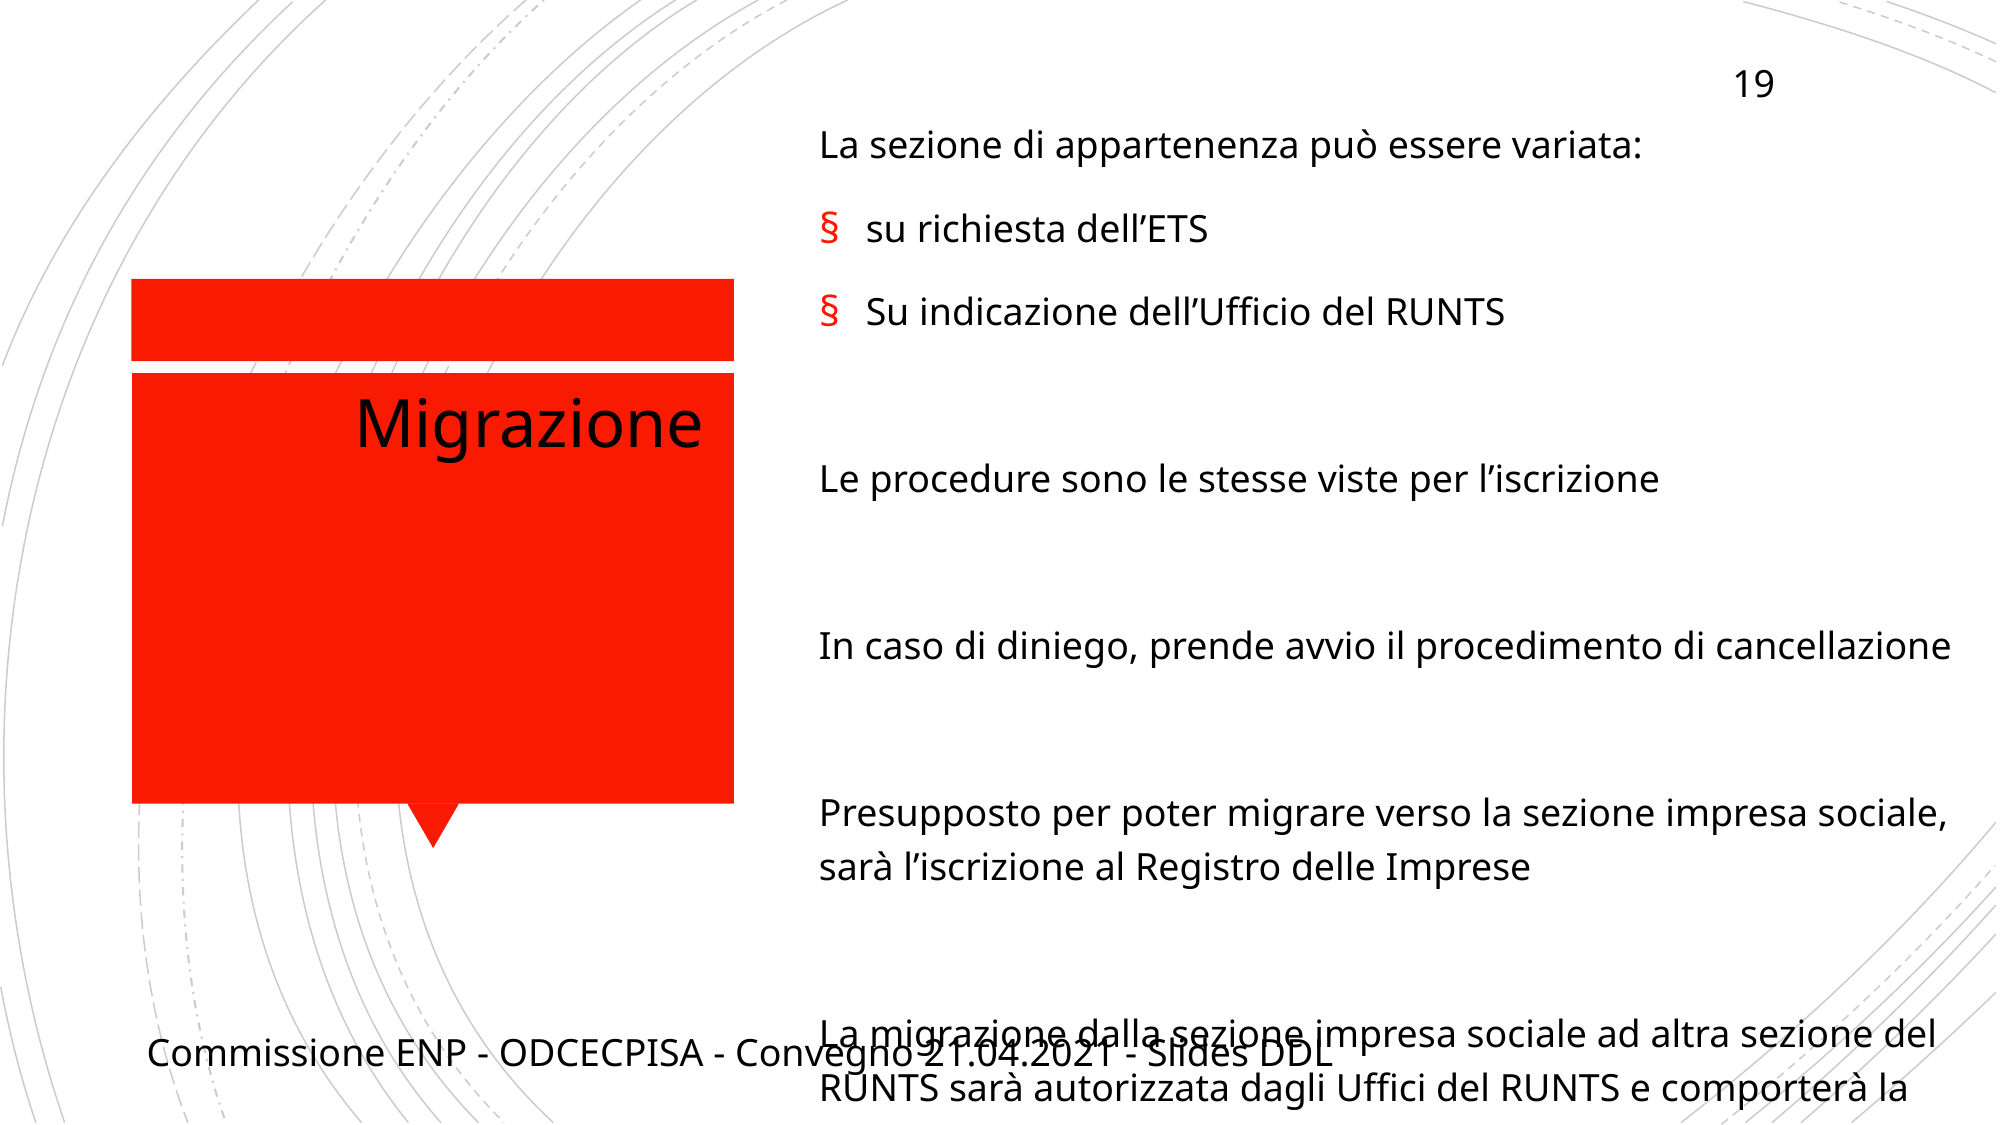

La sezione di appartenenza può essere variata:
su richiesta dell’ETS
Su indicazione dell’Ufficio del RUNTS
Le procedure sono le stesse viste per l’iscrizione
In caso di diniego, prende avvio il procedimento di cancellazione
Presupposto per poter migrare verso la sezione impresa sociale, sarà l’iscrizione al Registro delle Imprese
La migrazione dalla sezione impresa sociale ad altra sezione del RUNTS sarà autorizzata dagli Uffici del RUNTS e comporterà la cancellazione dal Registro Imprese.
# Migrazione
Commissione ENP - ODCECPISA - Convegno 21.04.2021 - Slides DDL